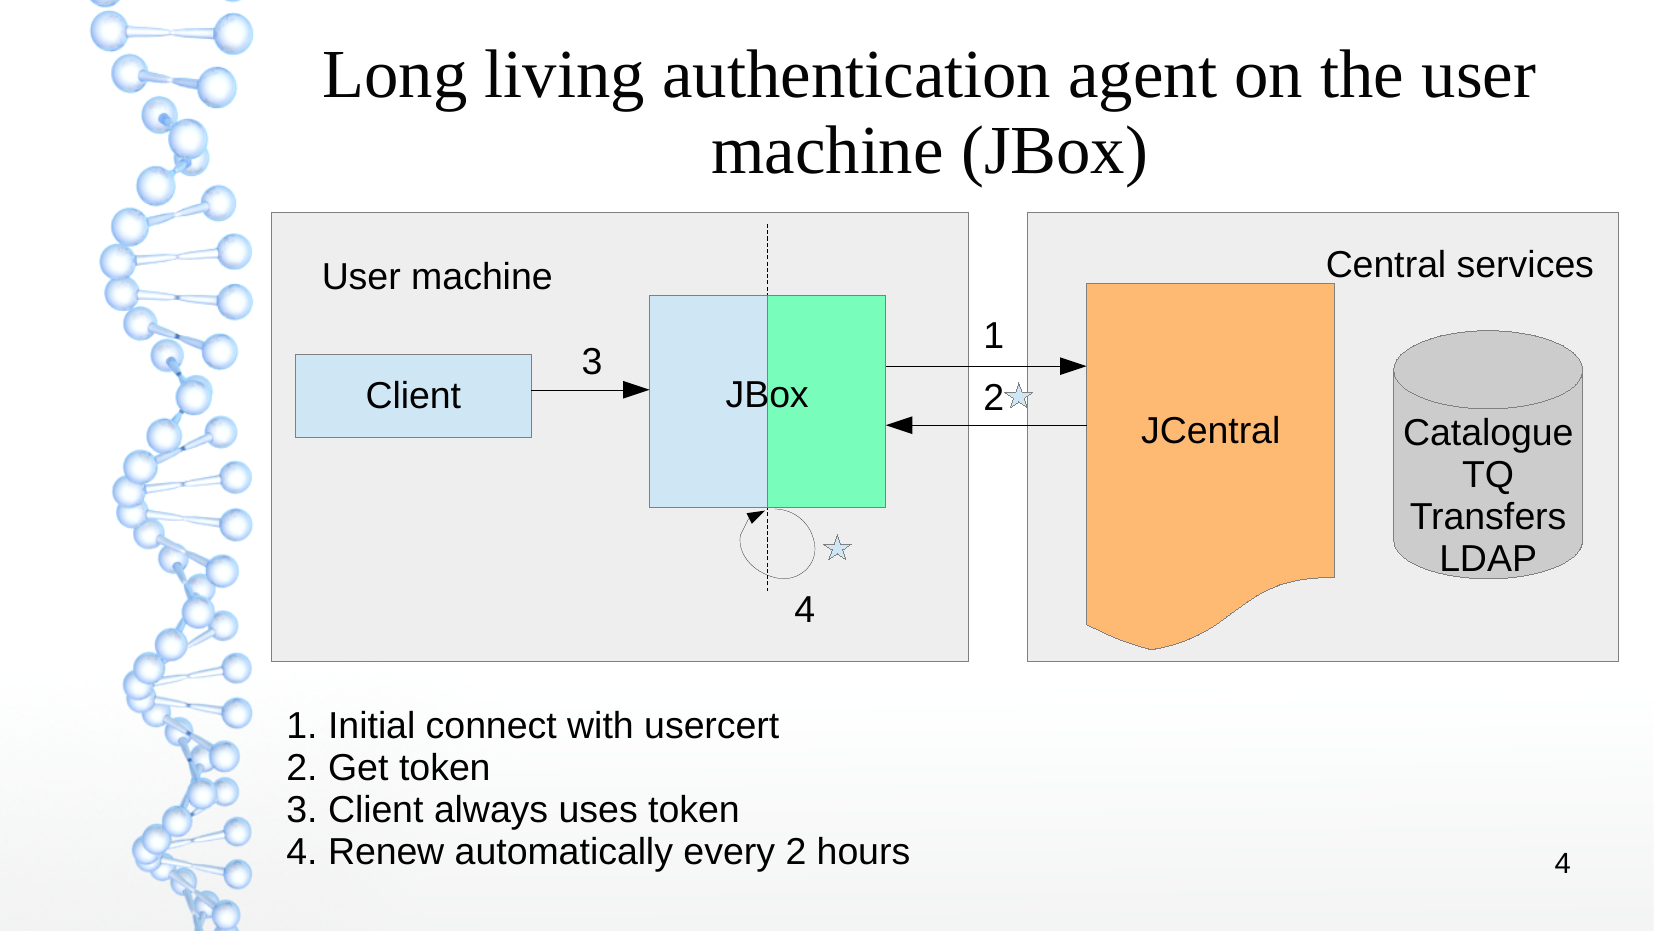

# Long living authentication agent on the user machine (JBox)
Central services
User machine
JCentral
1
Catalogue
TQ
Transfers
LDAP
3
Client
JBox
2
4
1. Initial connect with usercert
2. Get token
3. Client always uses token
4. Renew automatically every 2 hours
4